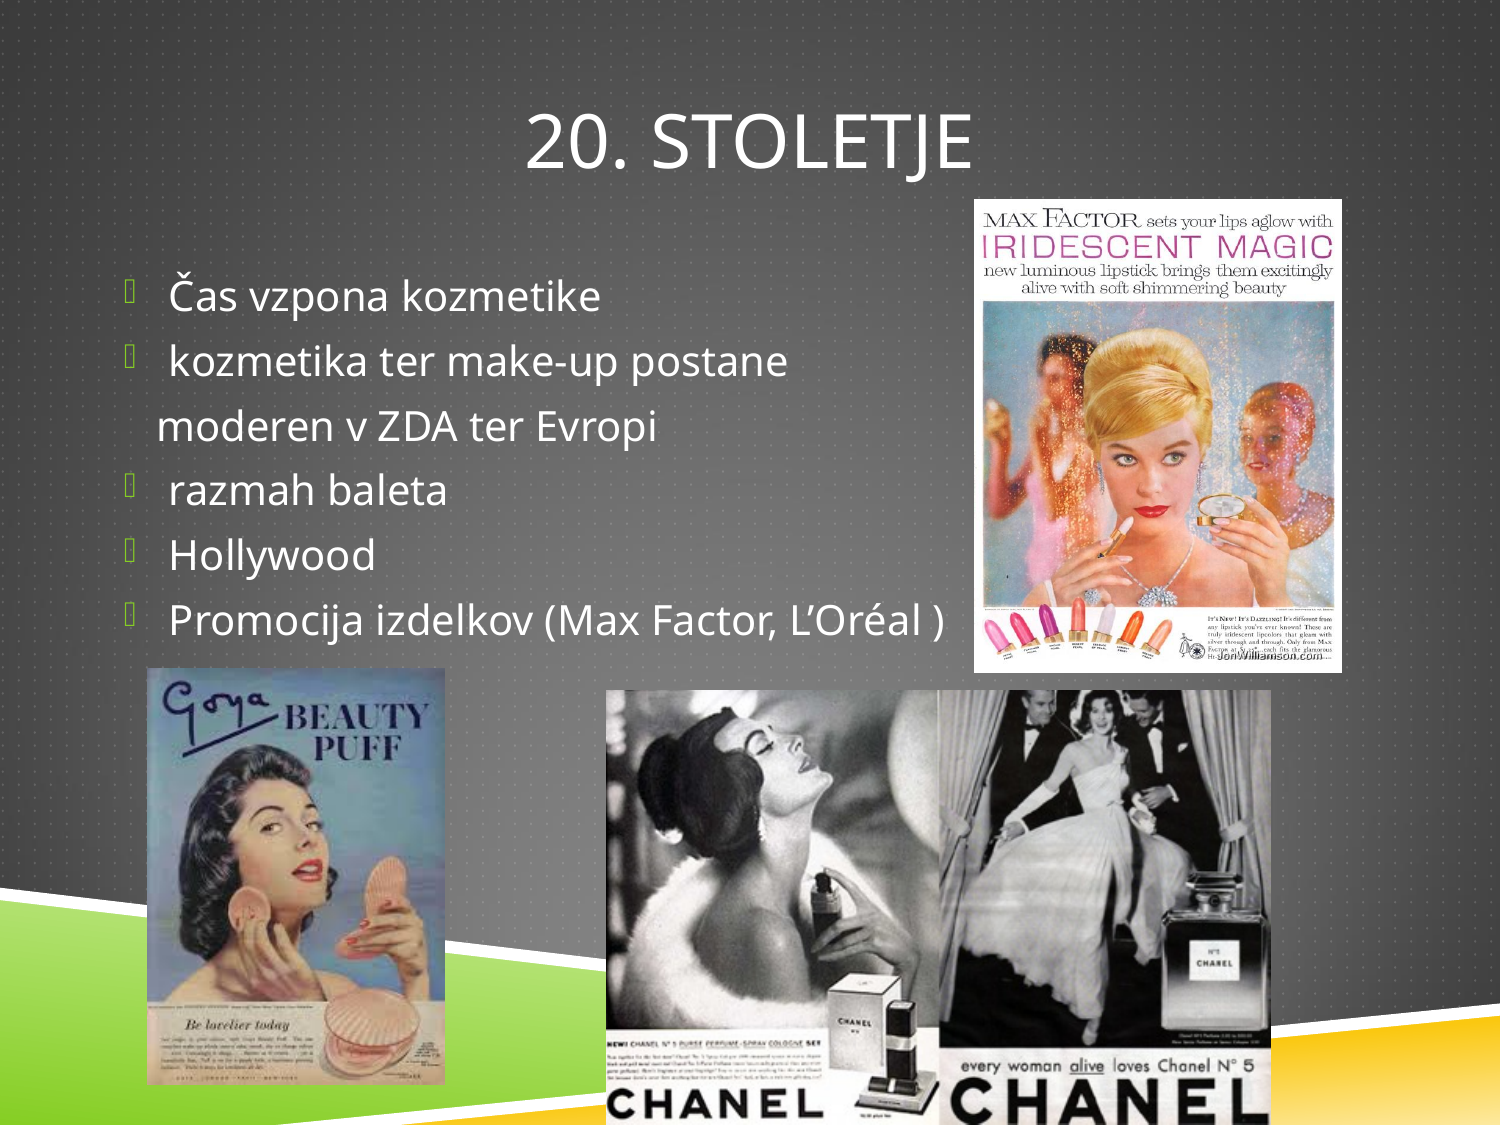

# 20. stoletje
Čas vzpona kozmetike
kozmetika ter make-up postane
 moderen v ZDA ter Evropi
razmah baleta
Hollywood
Promocija izdelkov (Max Factor, L’Oréal )